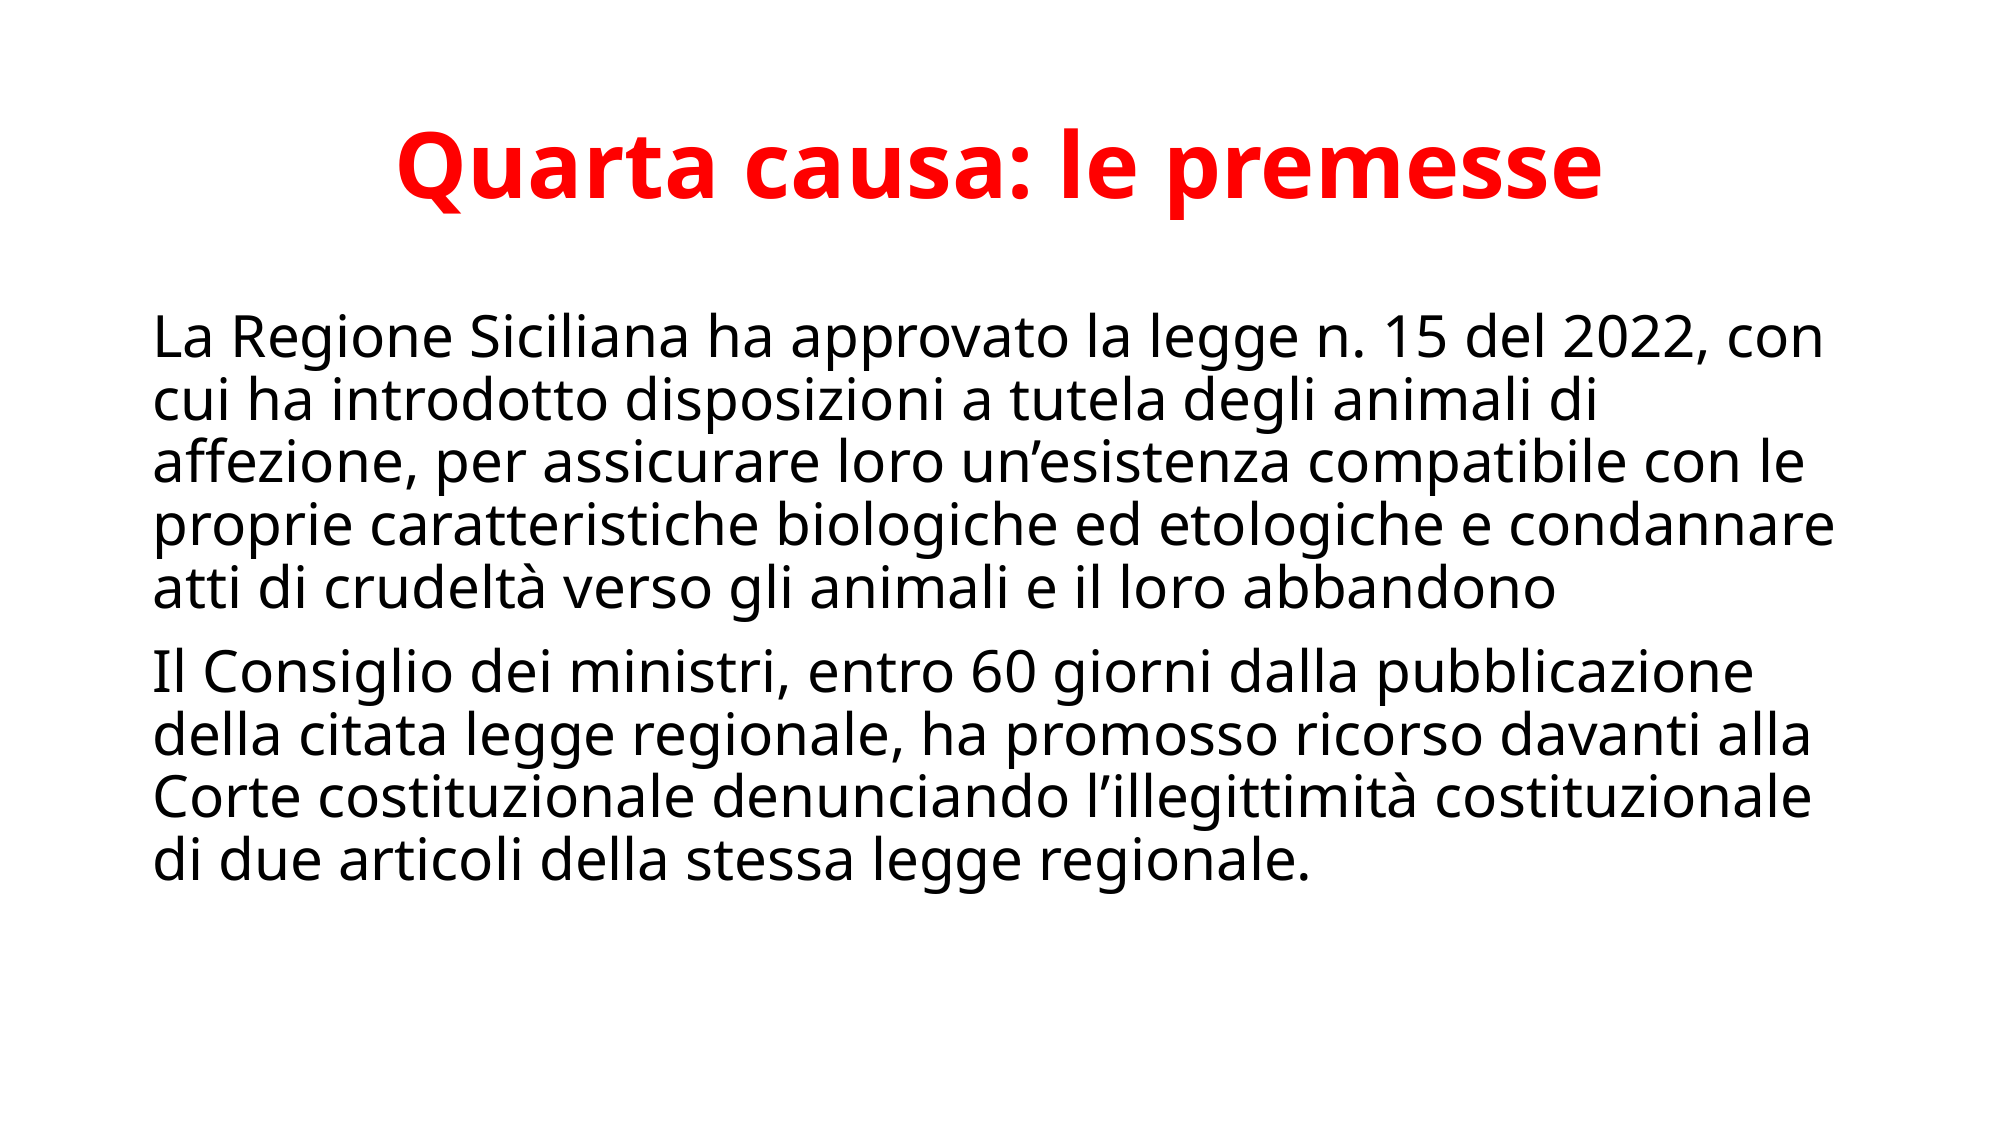

# Quarta causa: le premesse
La Regione Siciliana ha approvato la legge n. 15 del 2022, con cui ha introdotto disposizioni a tutela degli animali di affezione, per assicurare loro un’esistenza compatibile con le proprie caratteristiche biologiche ed etologiche e condannare atti di crudeltà verso gli animali e il loro abbandono
Il Consiglio dei ministri, entro 60 giorni dalla pubblicazione della citata legge regionale, ha promosso ricorso davanti alla Corte costituzionale denunciando l’illegittimità costituzionale di due articoli della stessa legge regionale.